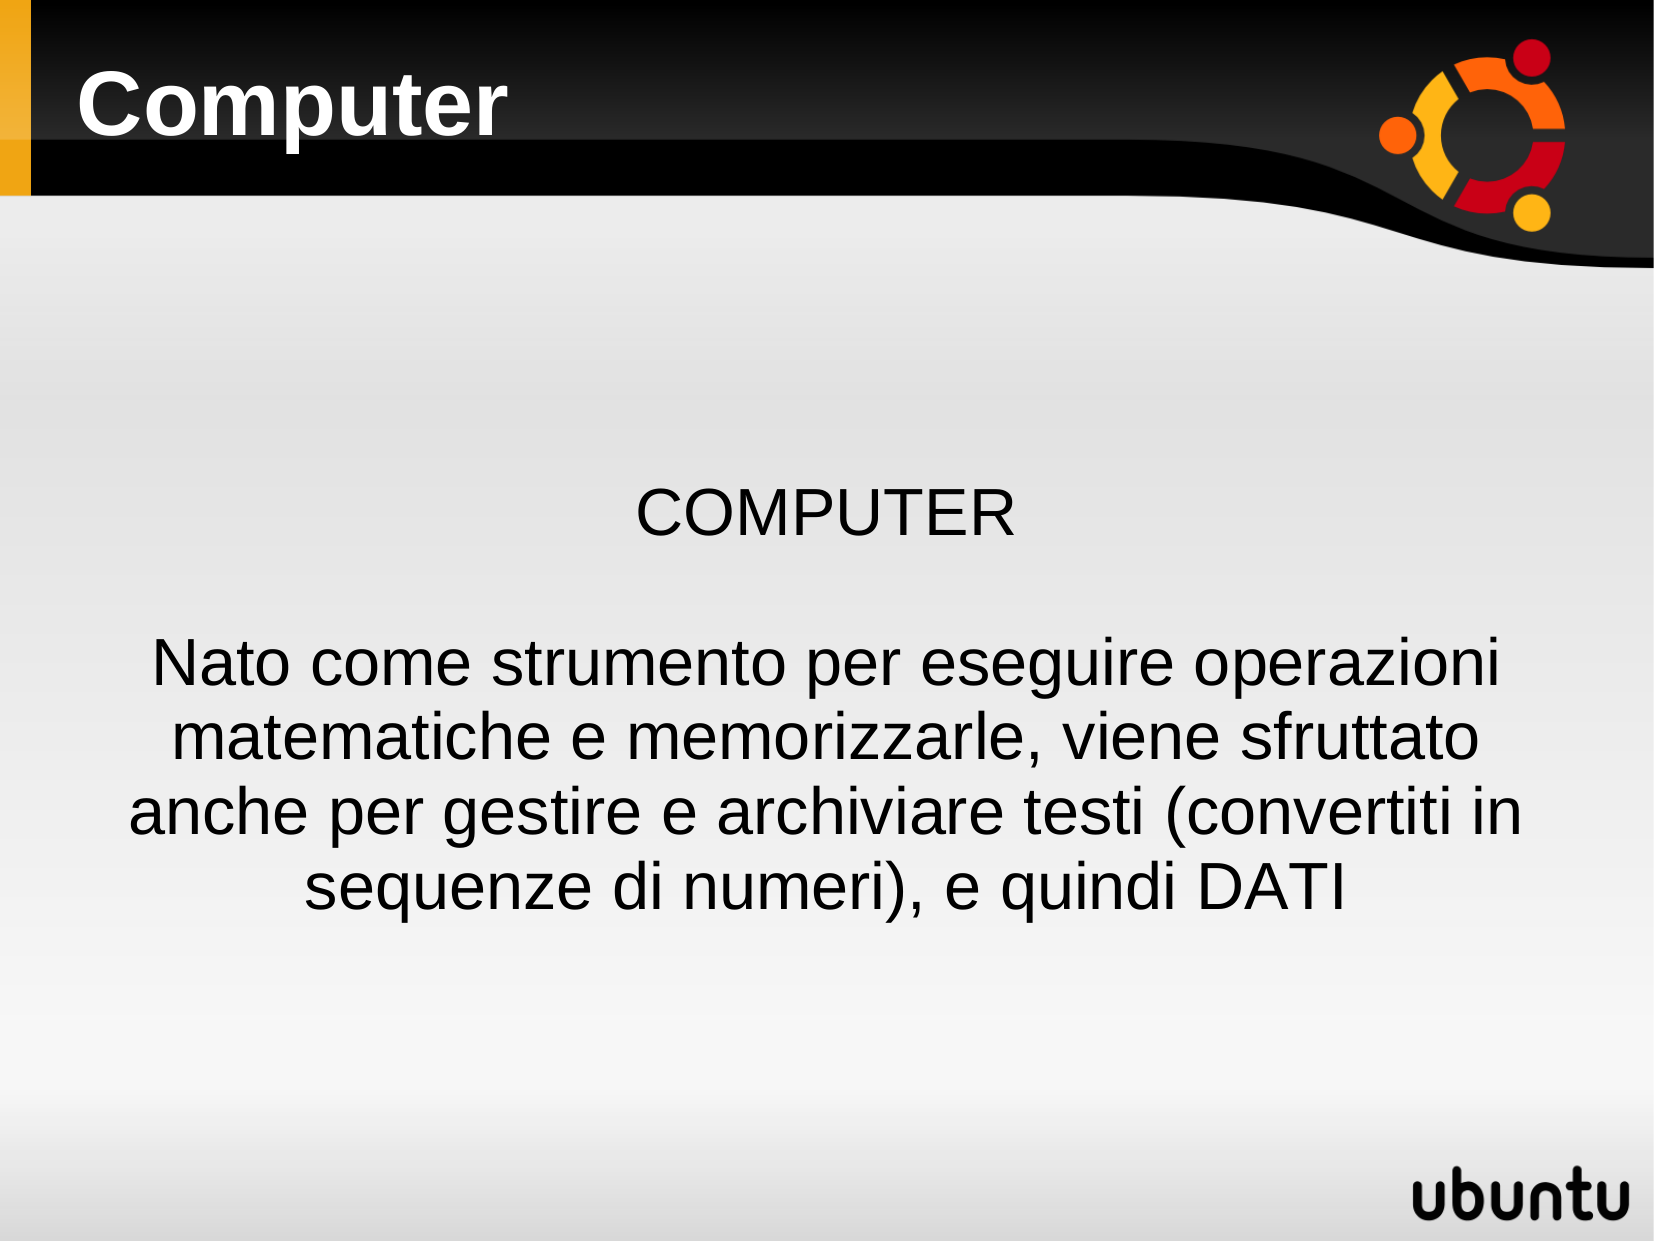

# Computer
COMPUTER
Nato come strumento per eseguire operazioni matematiche e memorizzarle, viene sfruttato anche per gestire e archiviare testi (convertiti in sequenze di numeri), e quindi DATI